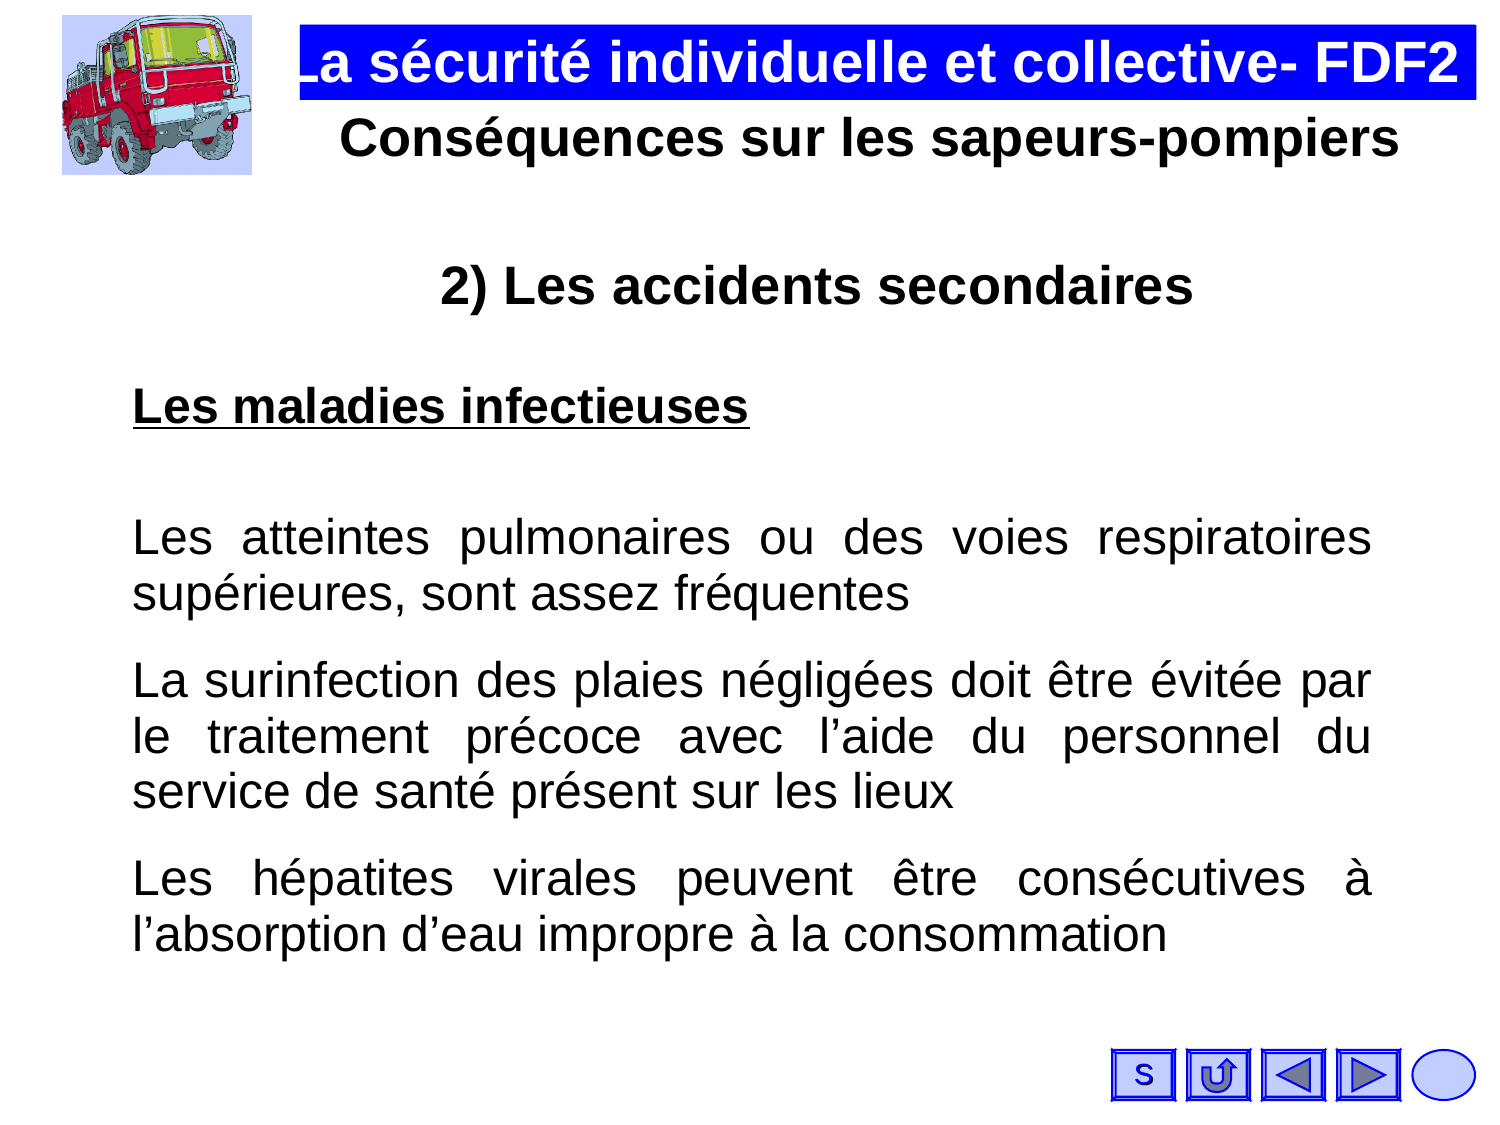

FDF2
La sécurité individuelle et collective- FDF2
La surveillance active - FDF2
Conséquences sur les sapeurs-pompiers
2) Les accidents secondaires
Les maladies infectieuses
Les atteintes pulmonaires ou des voies respiratoires supérieures, sont assez fréquentes
La surinfection des plaies négligées doit être évitée par le traitement précoce avec l’aide du personnel du service de santé présent sur les lieux
Les hépatites virales peuvent être consécutives à l’absorption d’eau impropre à la consommation